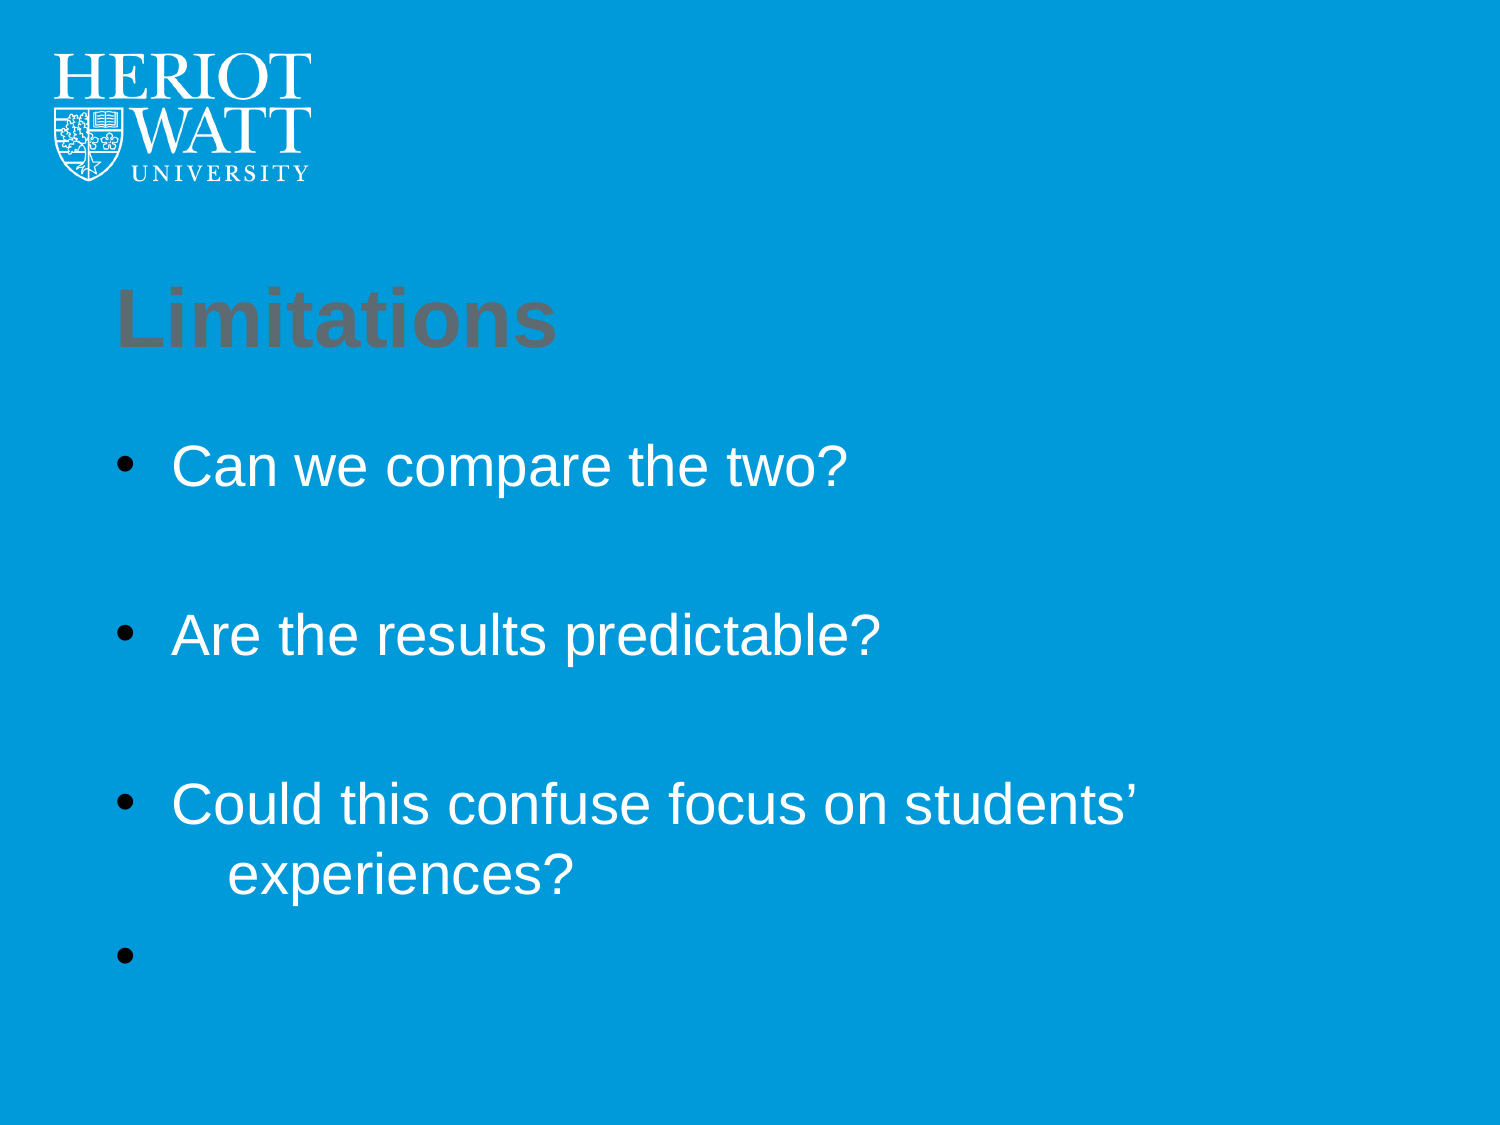

# Limitations
Can we compare the two?
Are the results predictable?
Could this confuse focus on students’ experiences?